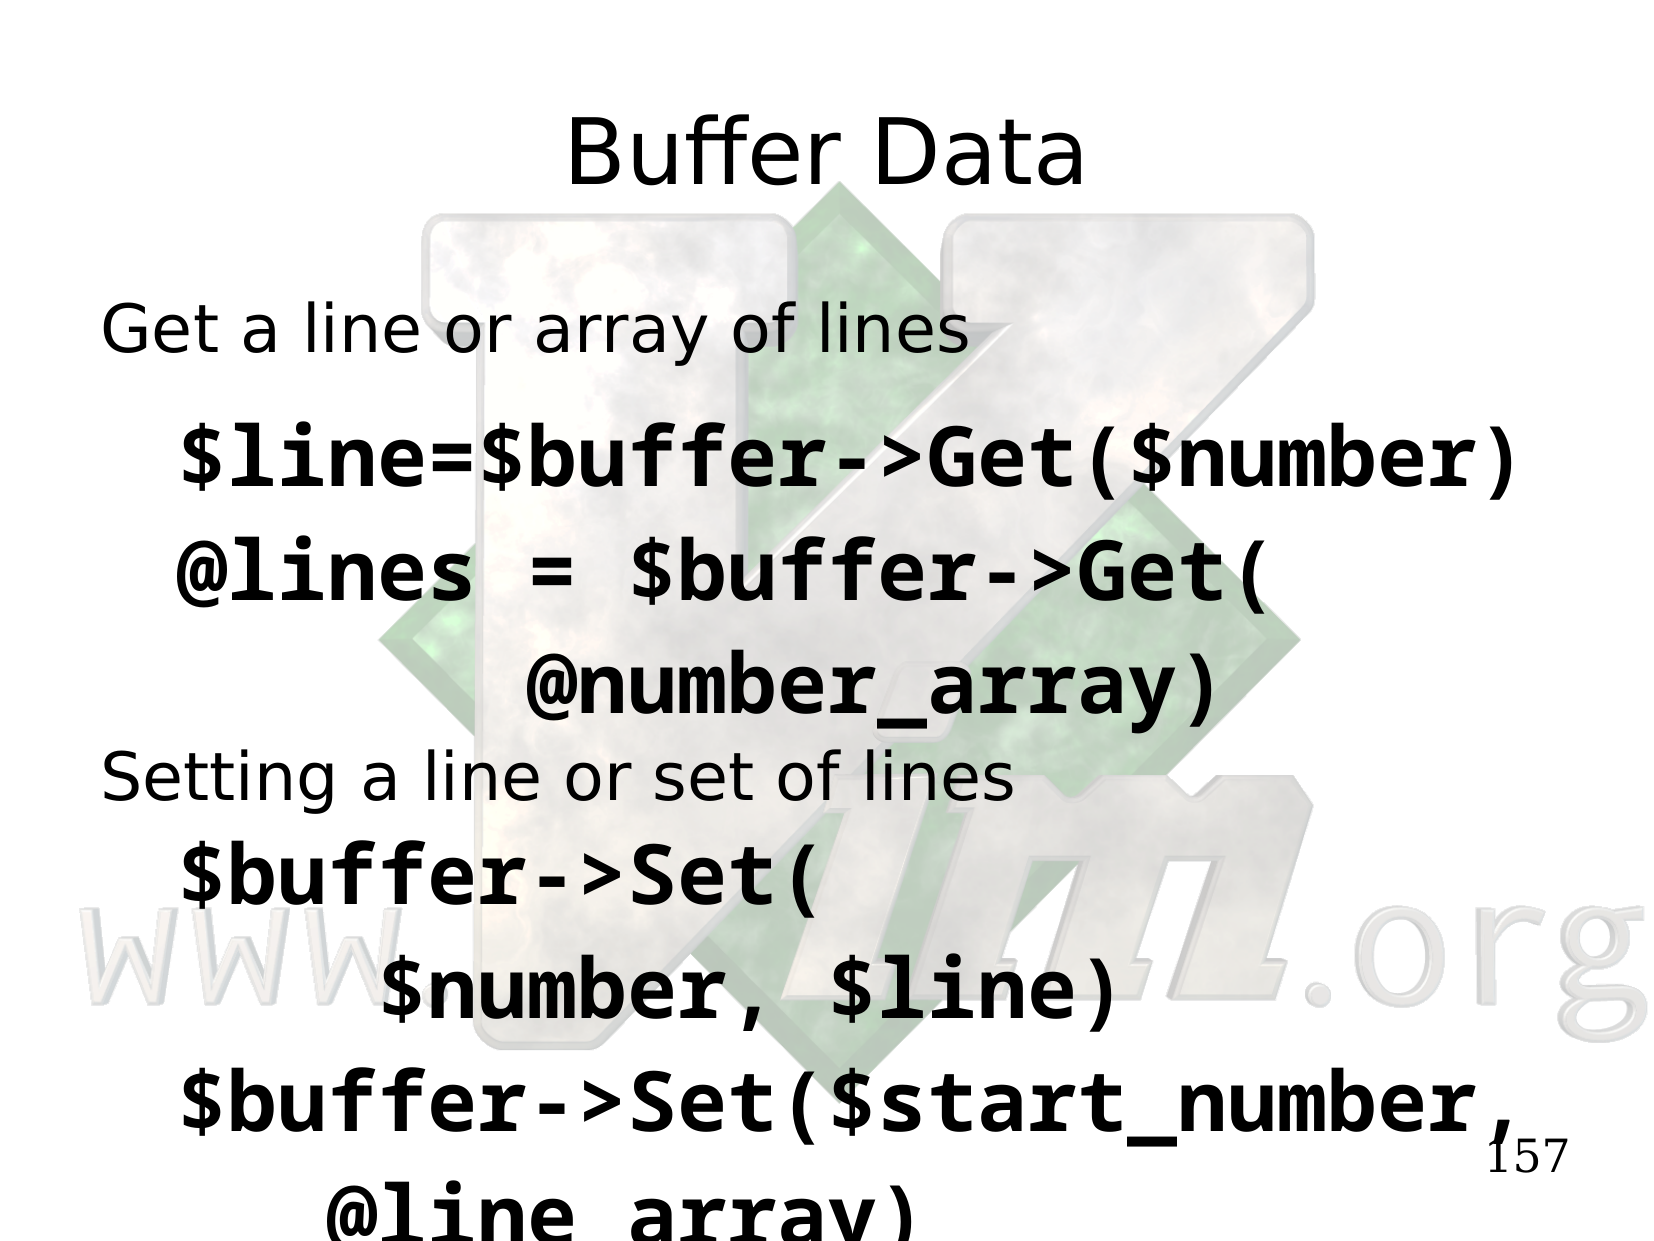

# Buffer Data
Get a line or array of lines
$line=$buffer->Get($number)
@lines = $buffer->Get(
 @number_array)
Setting a line or set of lines
$buffer->Set(
 $number, $line)
$buffer->Set($start_number,
 @line_array)
157